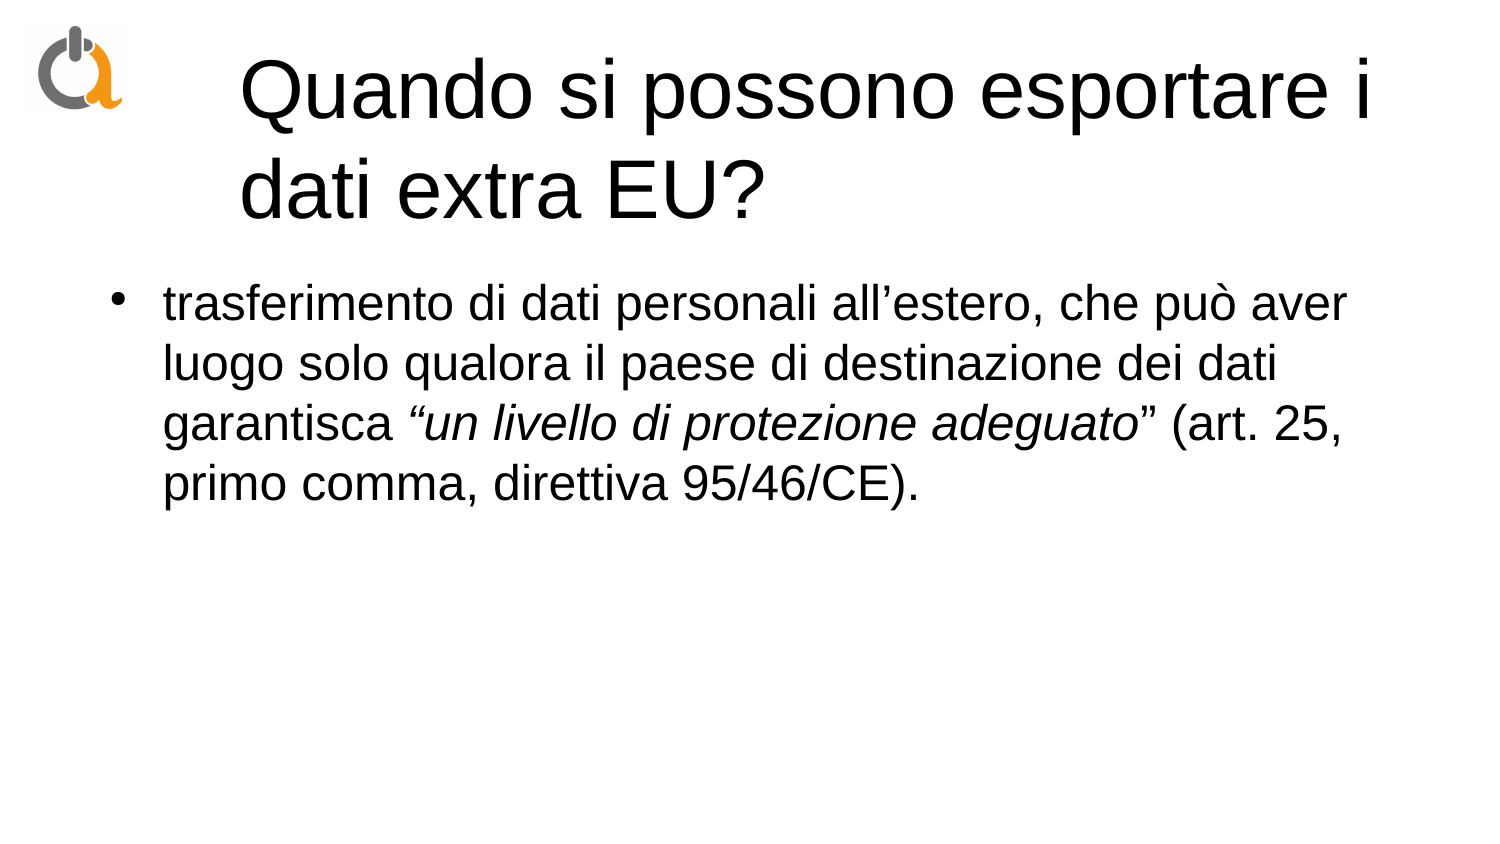

# Quando si possono esportare i dati extra EU?
trasferimento di dati personali all’estero, che può aver luogo solo qualora il paese di destinazione dei dati garantisca “un livello di protezione adeguato” (art. 25, primo comma, direttiva 95/46/CE).